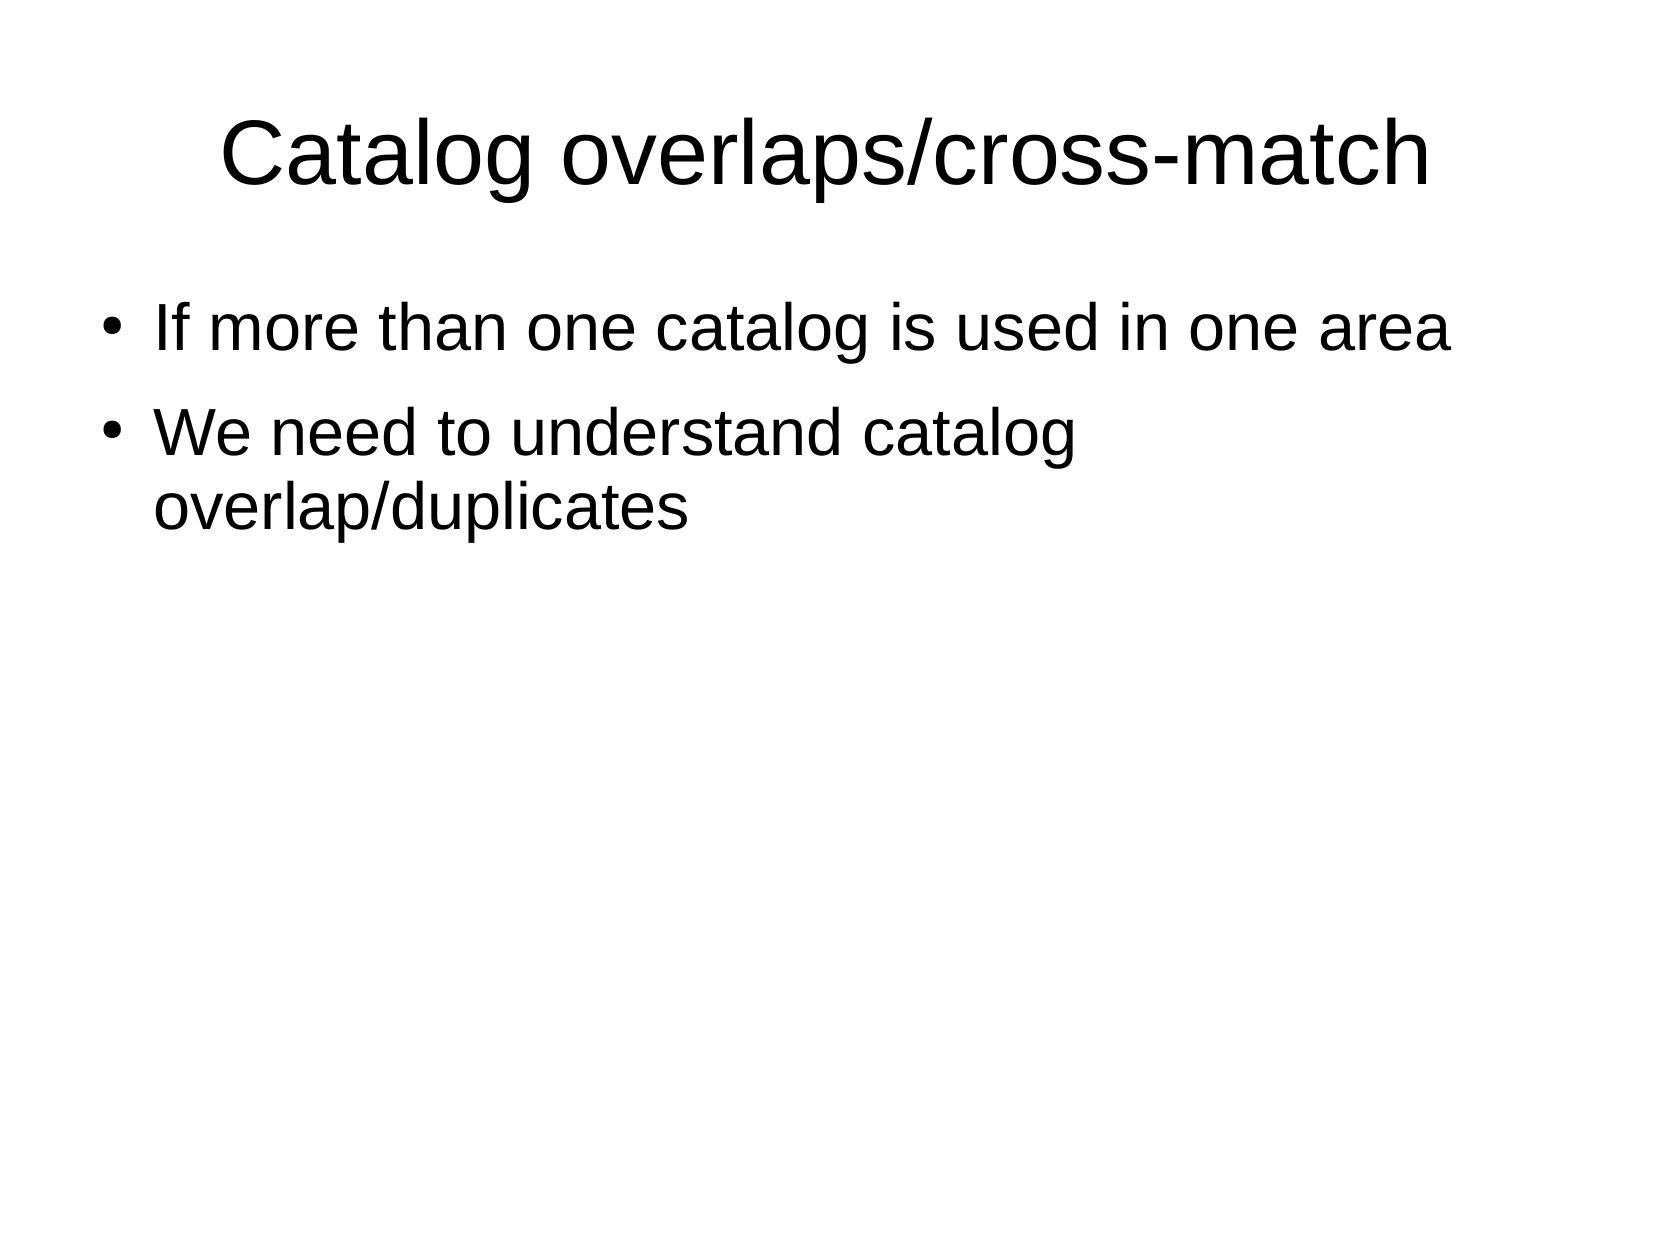

# Catalog overlaps/cross-match
If more than one catalog is used in one area
We need to understand catalog overlap/duplicates